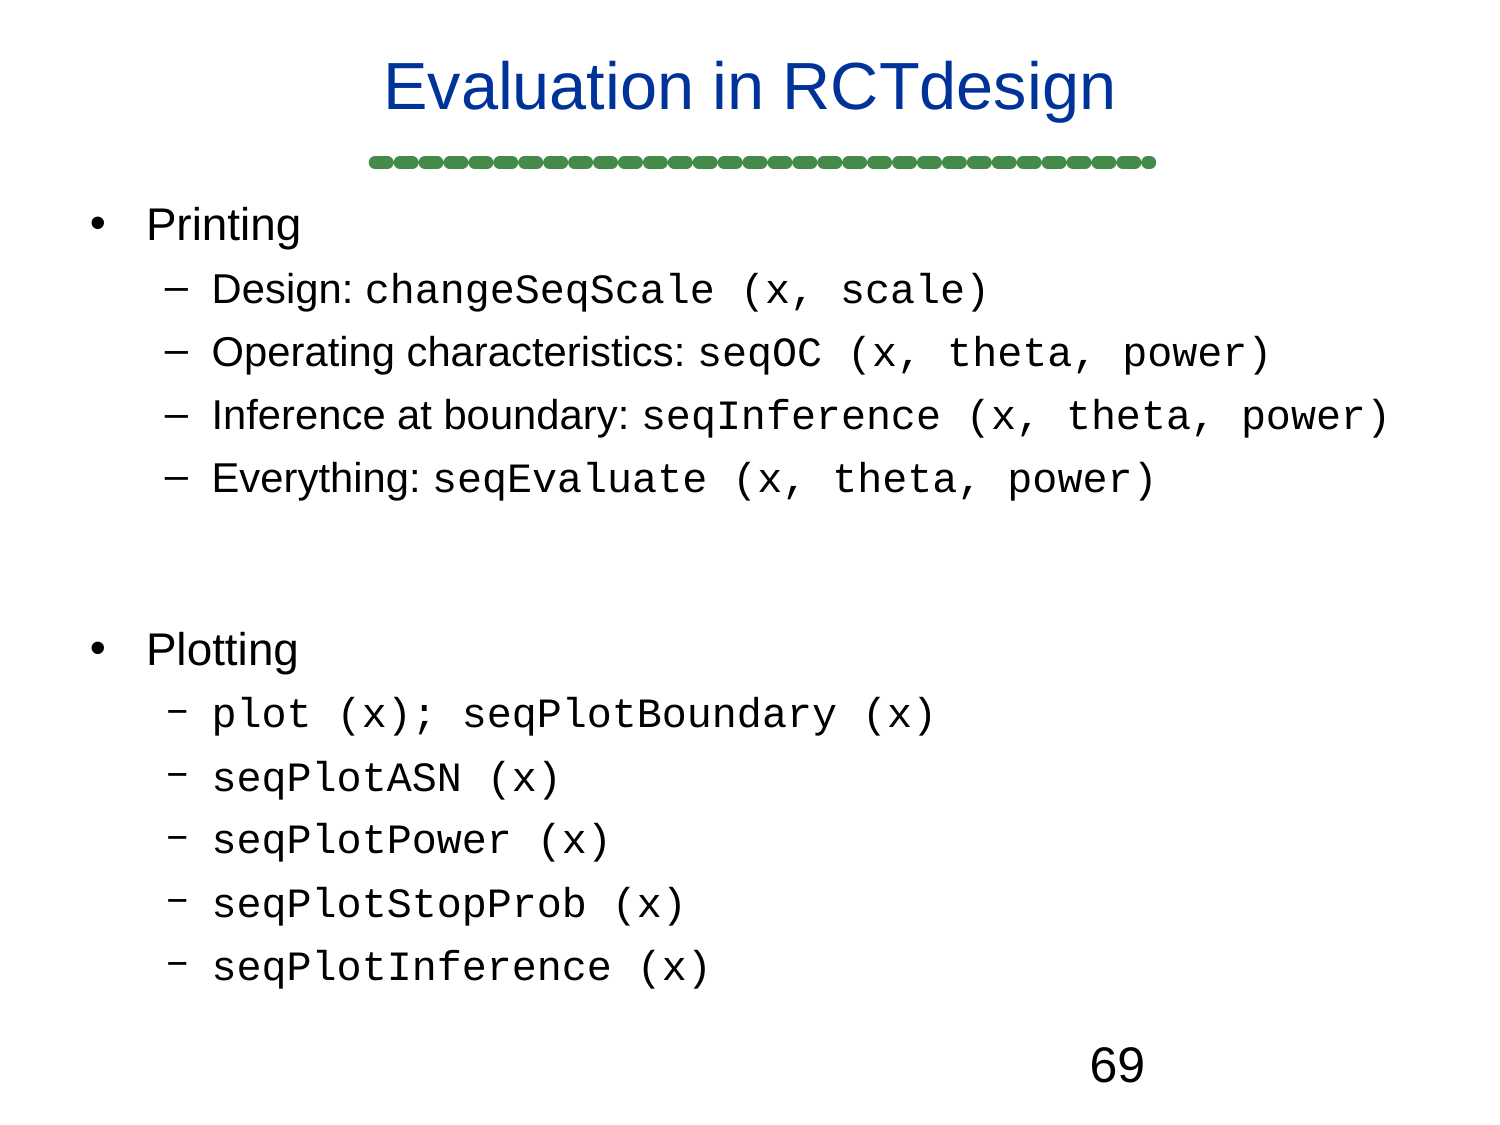

# Evaluation in RCTdesign
Printing
Design: changeSeqScale (x, scale)
Operating characteristics: seqOC (x, theta, power)
Inference at boundary: seqInference (x, theta, power)
Everything: seqEvaluate (x, theta, power)
Plotting
plot (x); seqPlotBoundary (x)
seqPlotASN (x)
seqPlotPower (x)
seqPlotStopProb (x)
seqPlotInference (x)
69